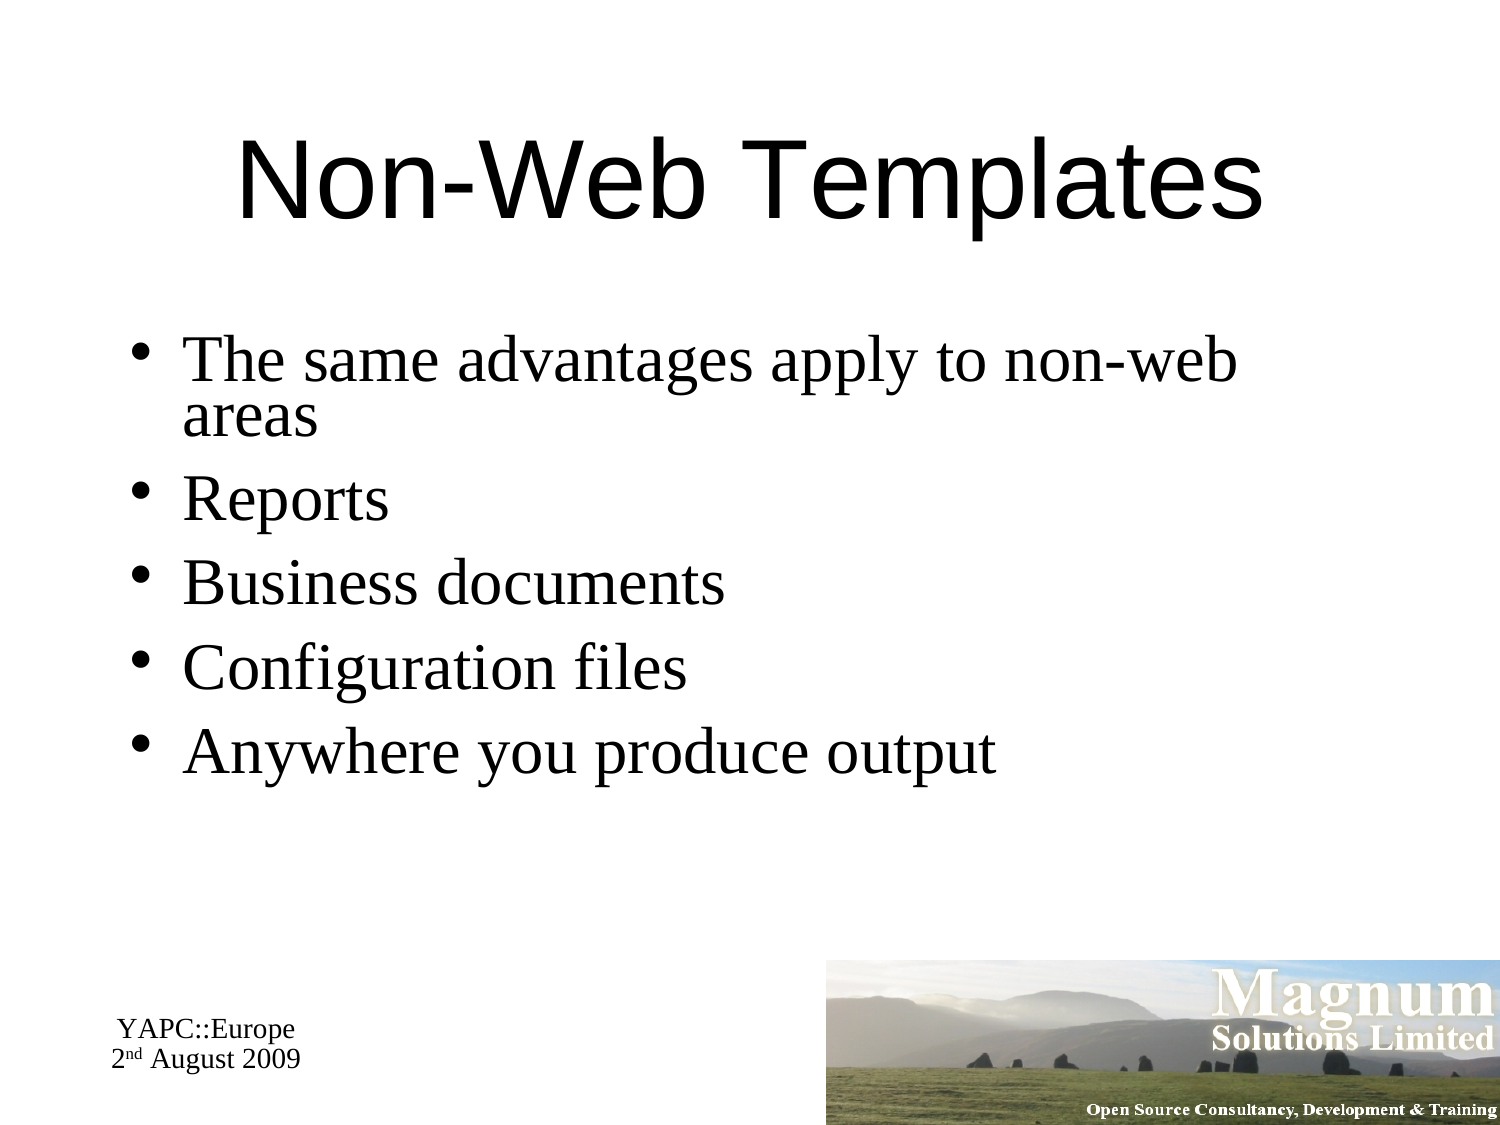

# Non-Web Templates
The same advantages apply to non-web areas
Reports
Business documents
Configuration files
Anywhere you produce output
111